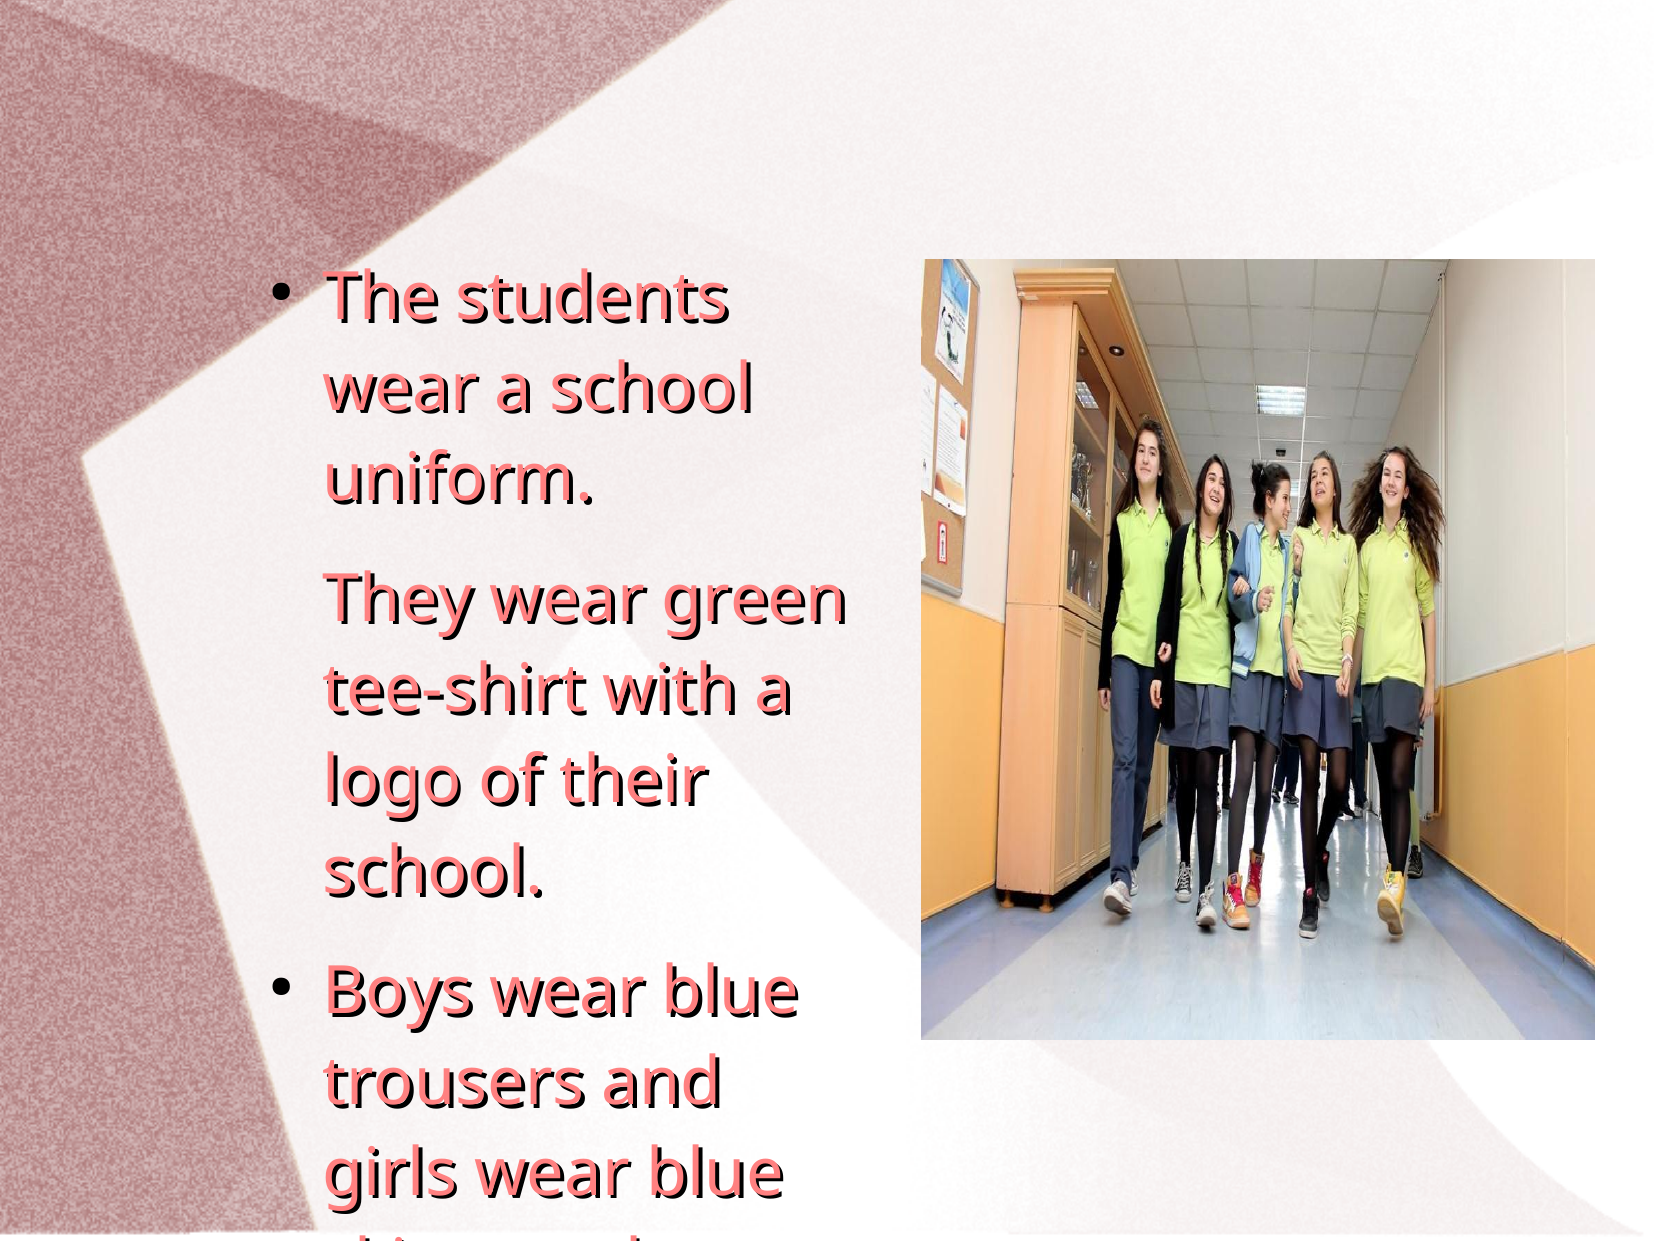

# The students wear a school uniform.
They wear green tee-shirt with a logo of their school.
Boys wear blue trousers and girls wear blue skirts or shorts.